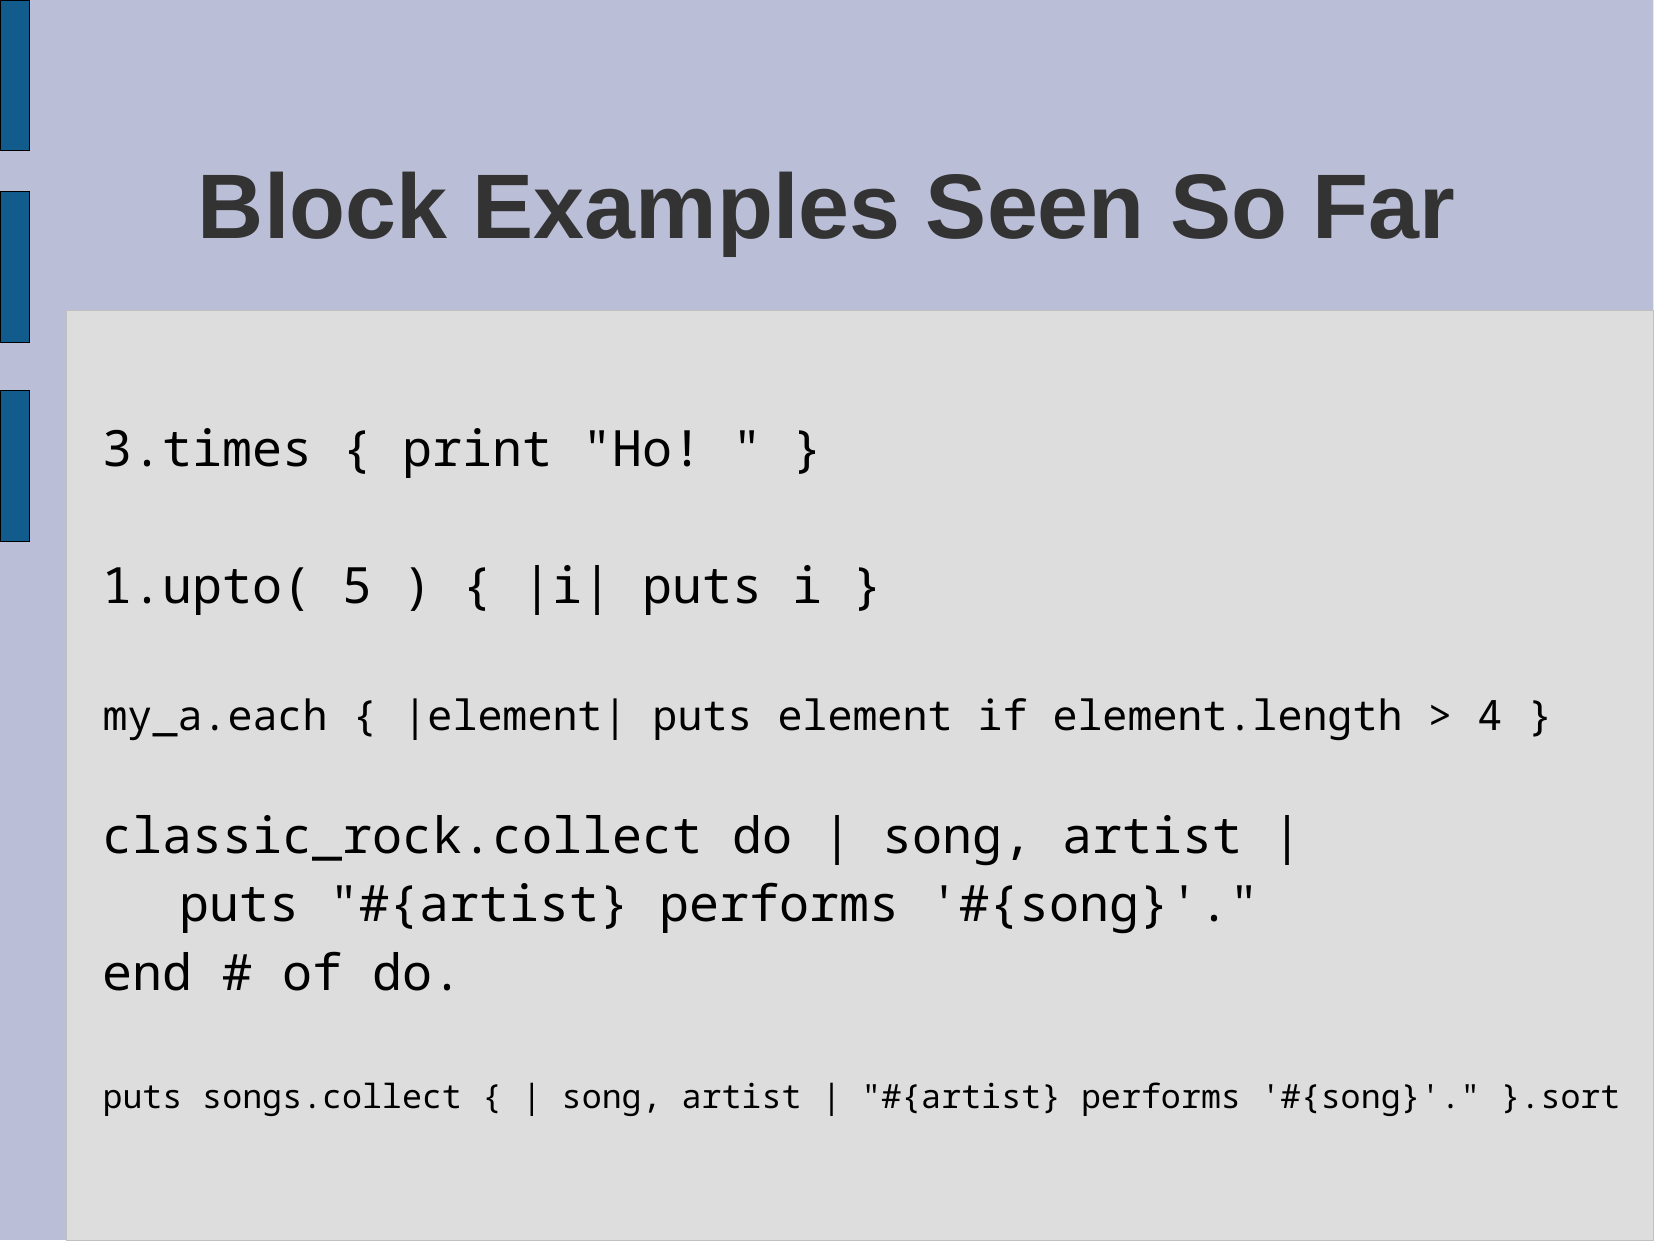

#
Block Examples Seen So Far
3.times { print "Ho! " }
1.upto( 5 ) { |i| puts i }
my_a.each { |element| puts element if element.length > 4 }
classic_rock.collect do | song, artist |
puts "#{artist} performs '#{song}'."
end # of do.
puts songs.collect { | song, artist | "#{artist} performs '#{song}'." }.sort